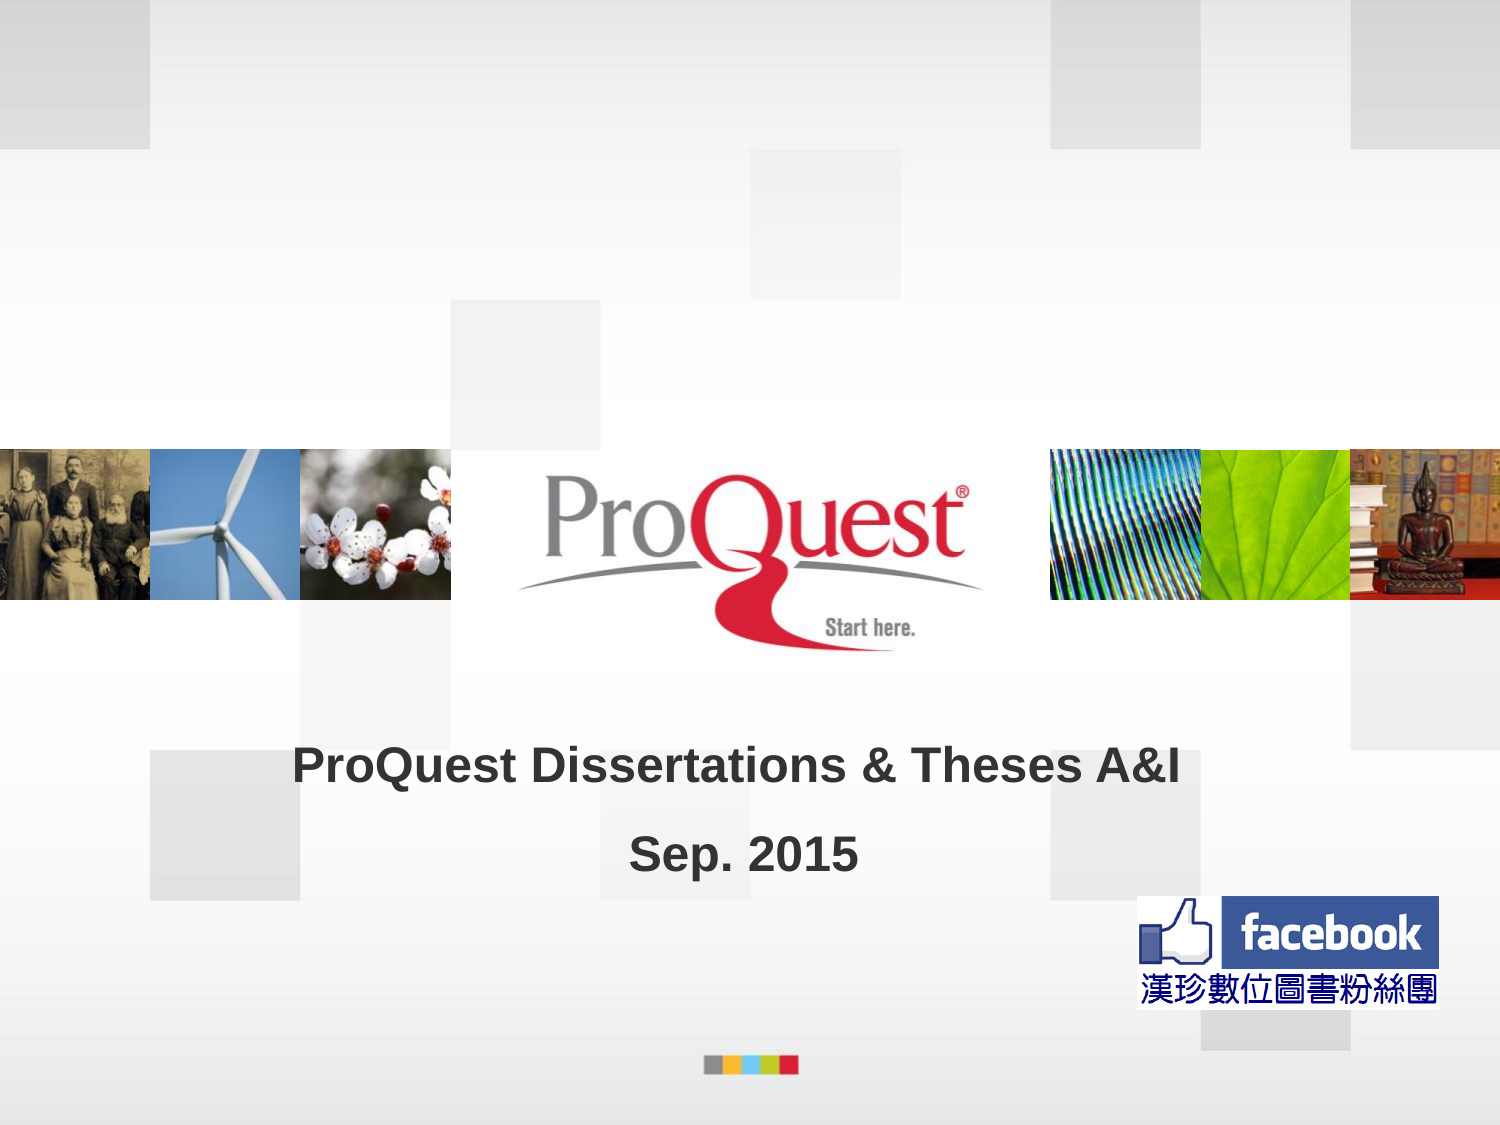

ProQuest Dissertations & Theses A&I
Sep. 2015